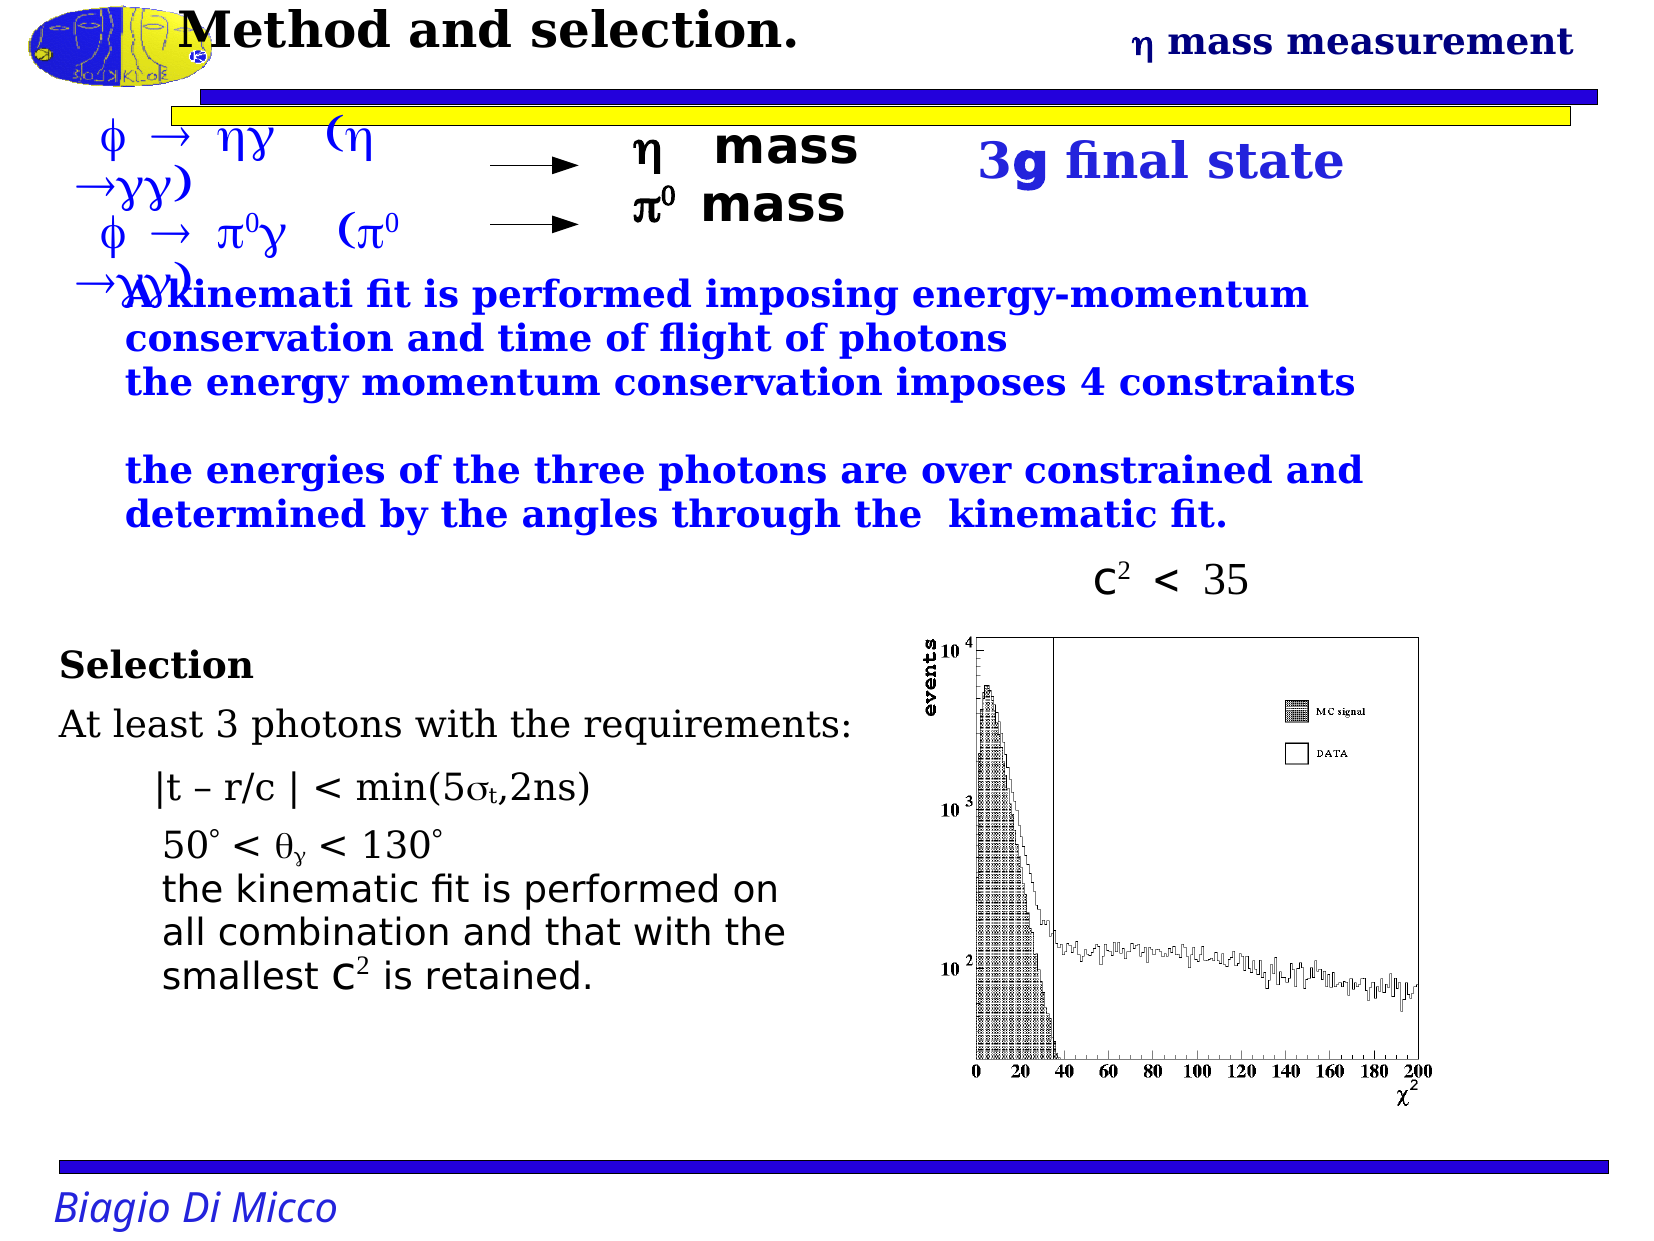

Method and selection.
 f  hg (h gg)
 f  p0g (p0 gg)
h mass
p0 mass
3g final state
A kinemati fit is performed imposing energy-momentum conservation and time of flight of photons
the energy momentum conservation imposes 4 constraints
the energies of the three photons are over constrained and determined by the angles through the kinematic fit.
c2 < 35
Selection
At least 3 photons with the requirements:
|t – r/c | < min(5st,2ns)
50 < qg < 130
the kinematic fit is performed on all combination and that with the smallest c2 is retained.